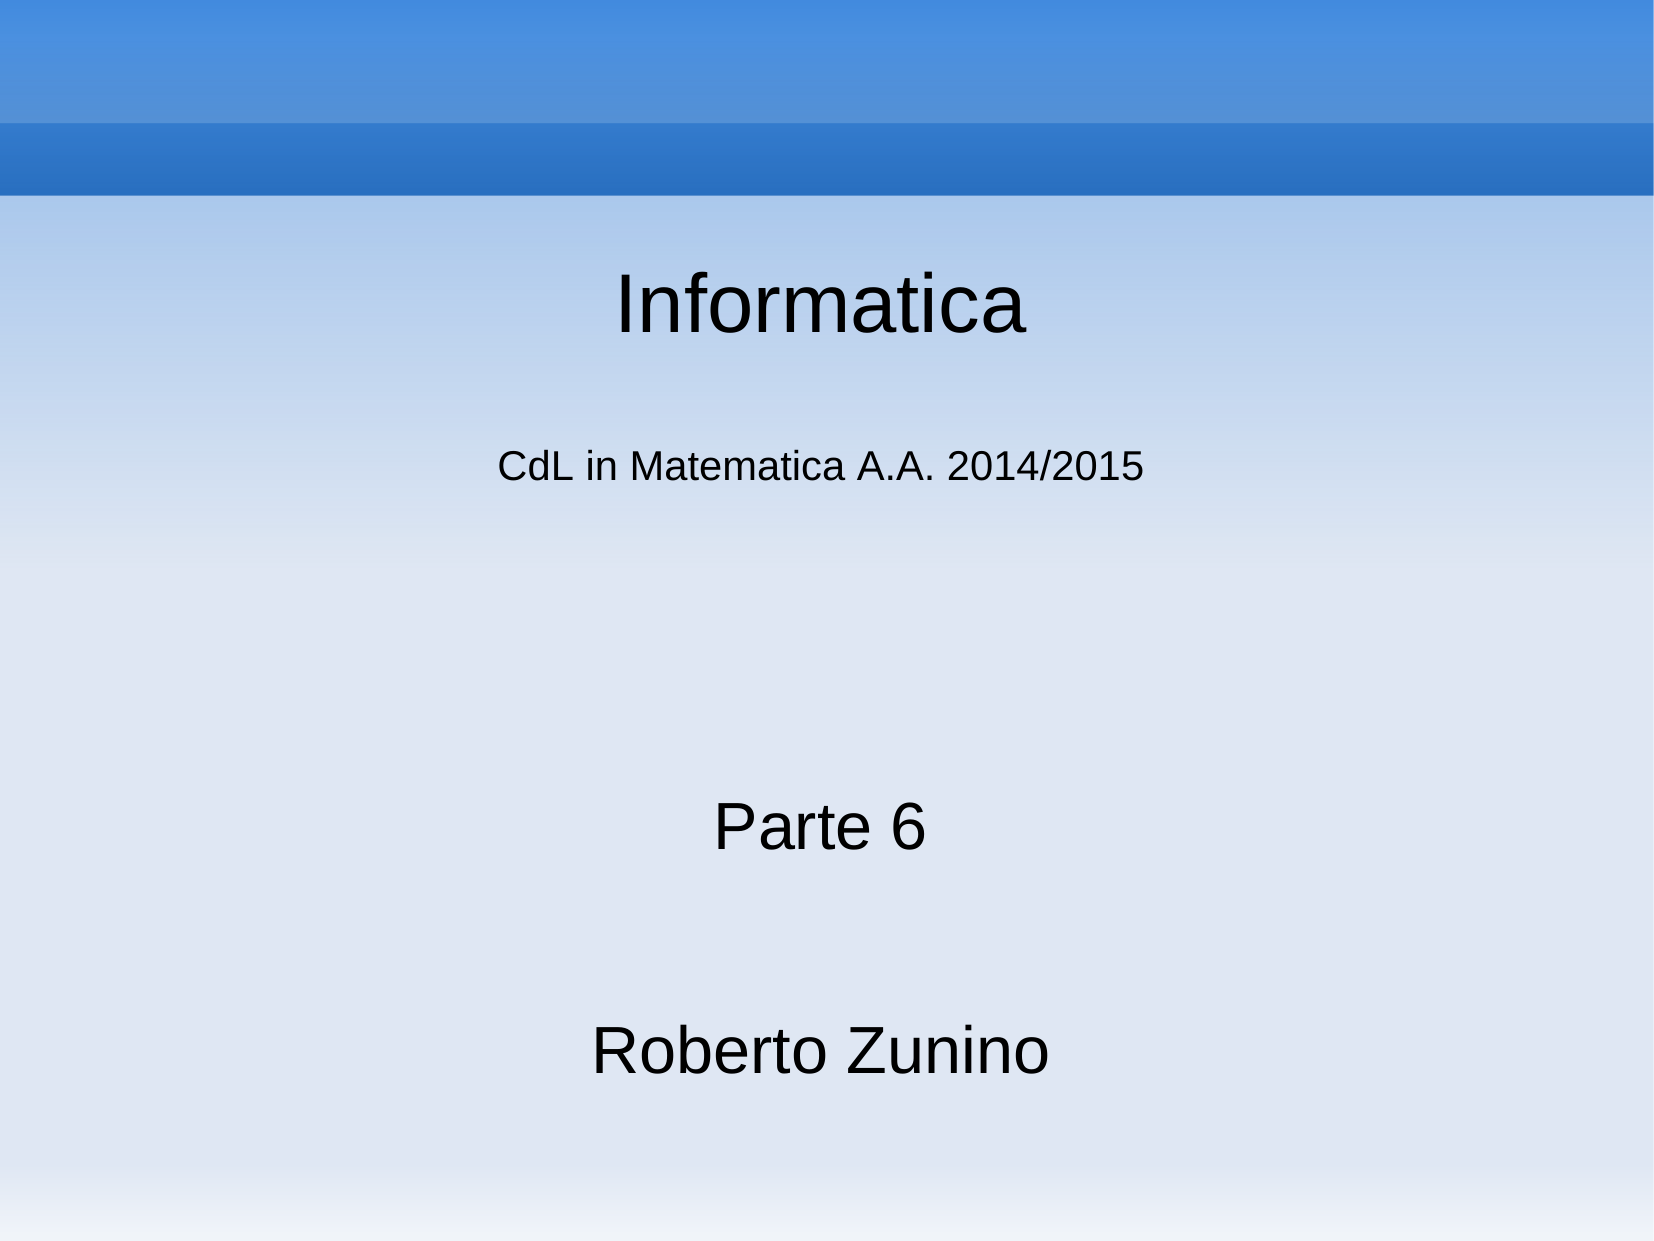

# Informatica CdL in Matematica A.A. 2014/2015
Parte 6
Roberto Zunino